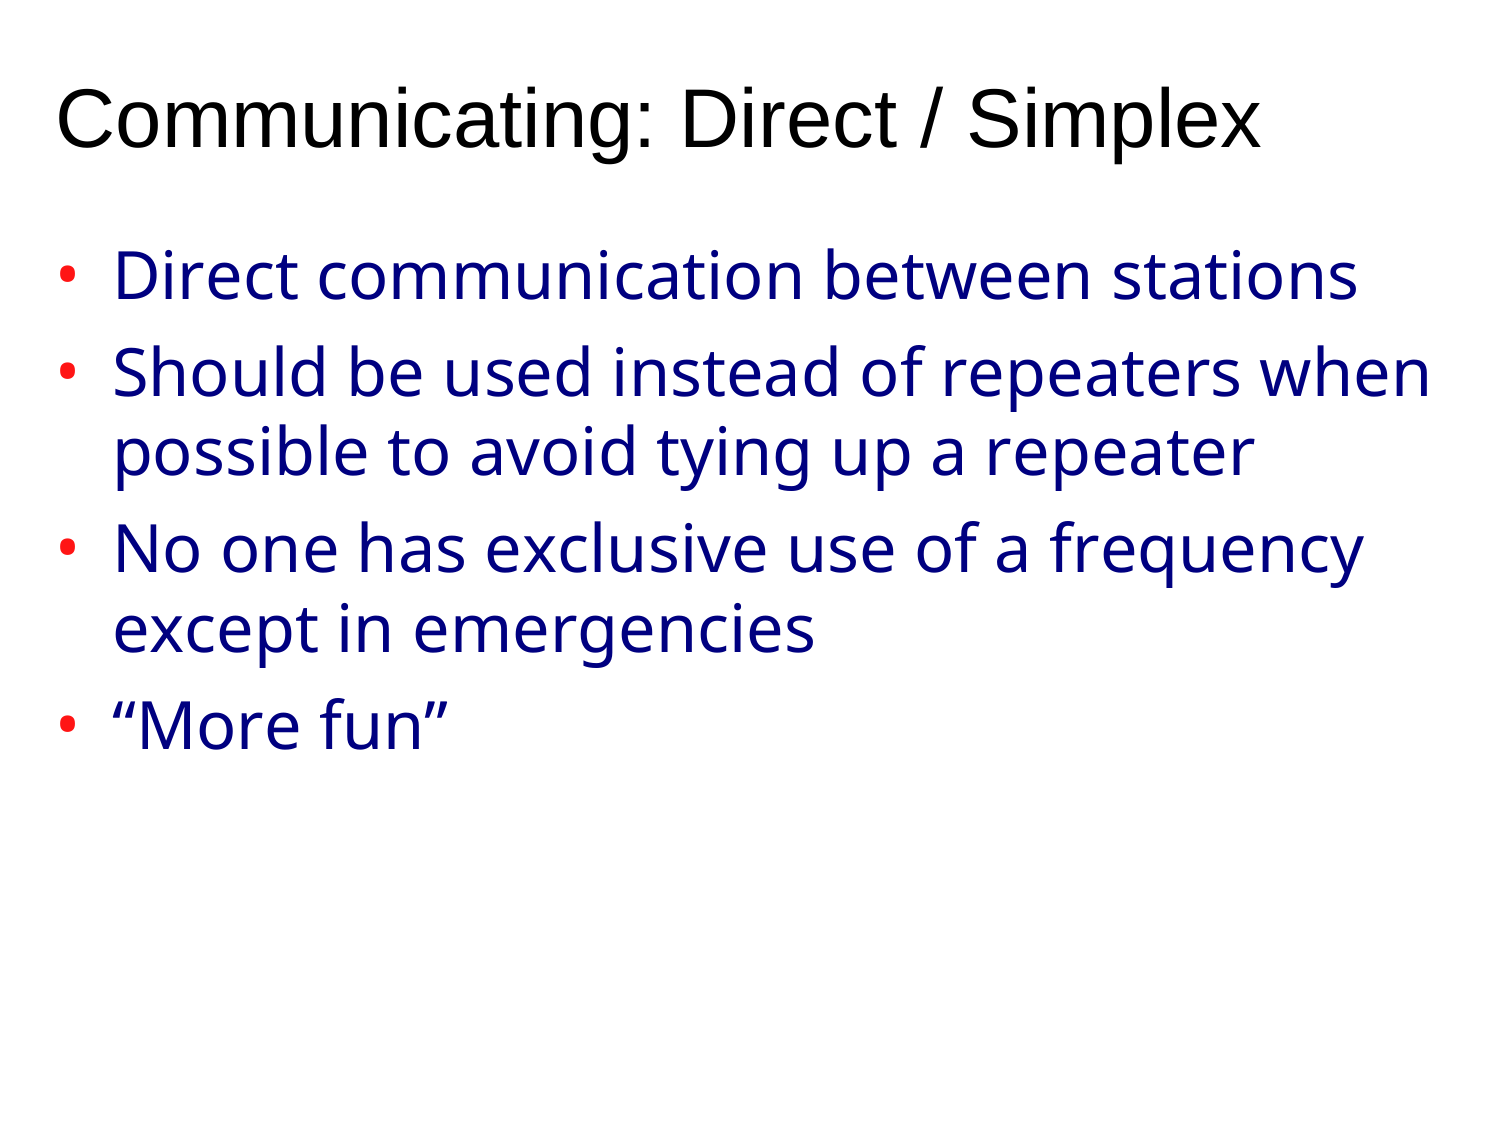

# Communicating: Direct / Simplex
Direct communication between stations
Should be used instead of repeaters when possible to avoid tying up a repeater
No one has exclusive use of a frequency except in emergencies
“More fun”